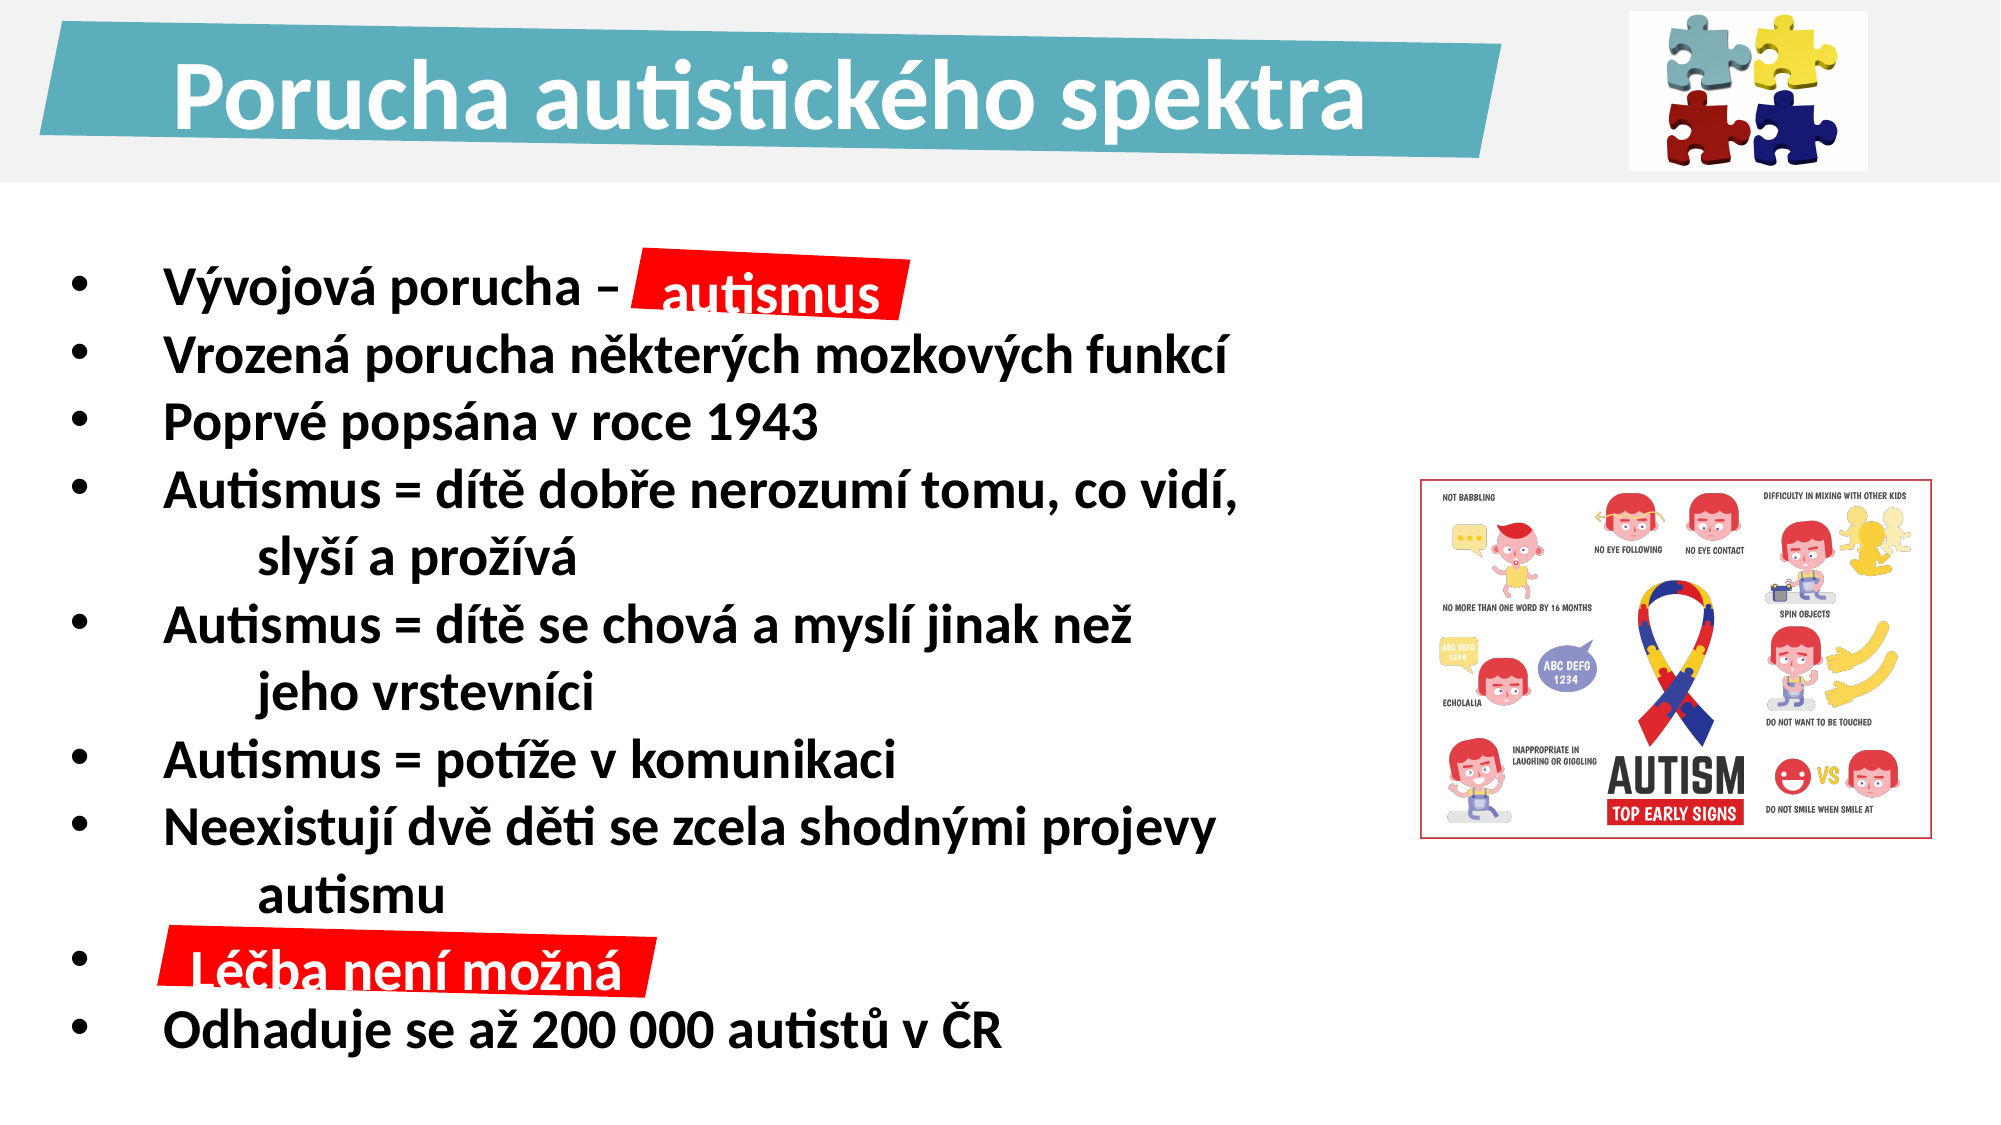

Porucha autistického spektra
Vývojová porucha –
Vrozená porucha některých mozkových funkcí
Poprvé popsána v roce 1943
Autismus = dítě dobře nerozumí tomu, co vidí, slyší a prožívá
Autismus = dítě se chová a myslí jinak než jeho vrstevníci
Autismus = potíže v komunikaci
Neexistují dvě děti se zcela shodnými projevy autismu
éčba není možná
Odhaduje se až 200 000 autistů v ČR
autismus
Léčba není možná